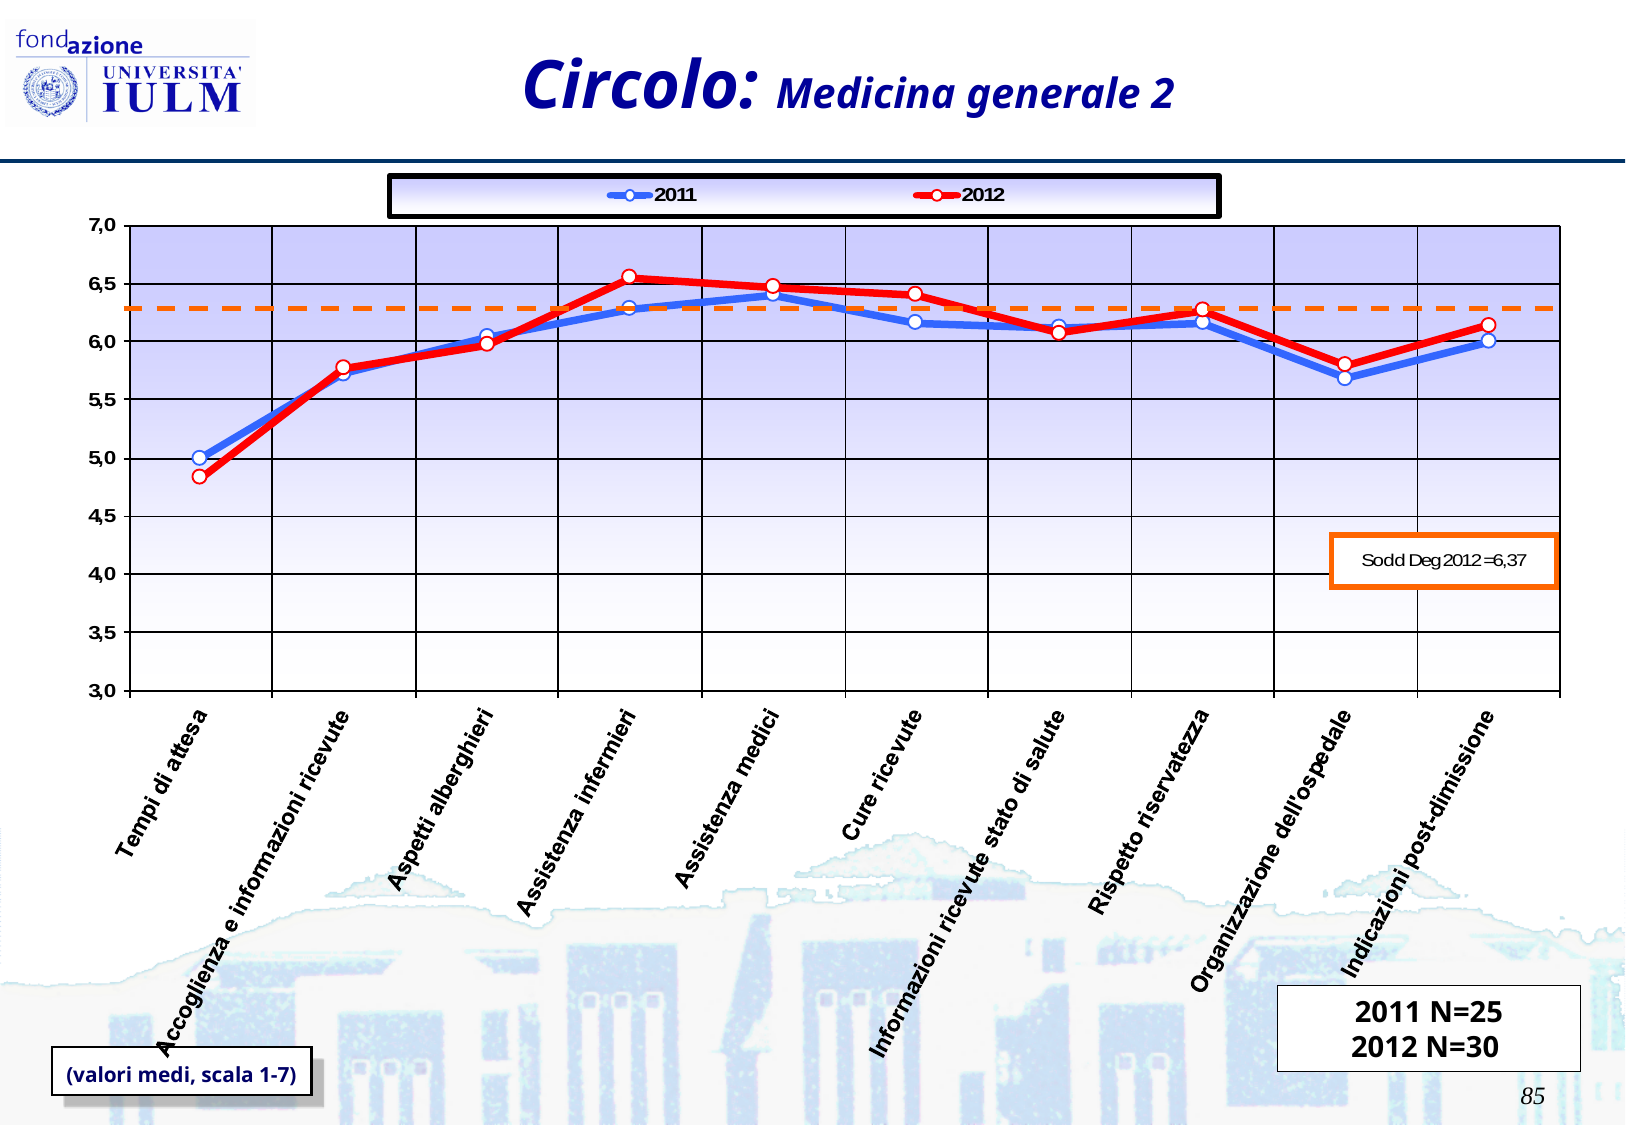

Circolo: Medicina generale 2
2011 N=25
2012 N=30
(valori medi, scala 1-7)